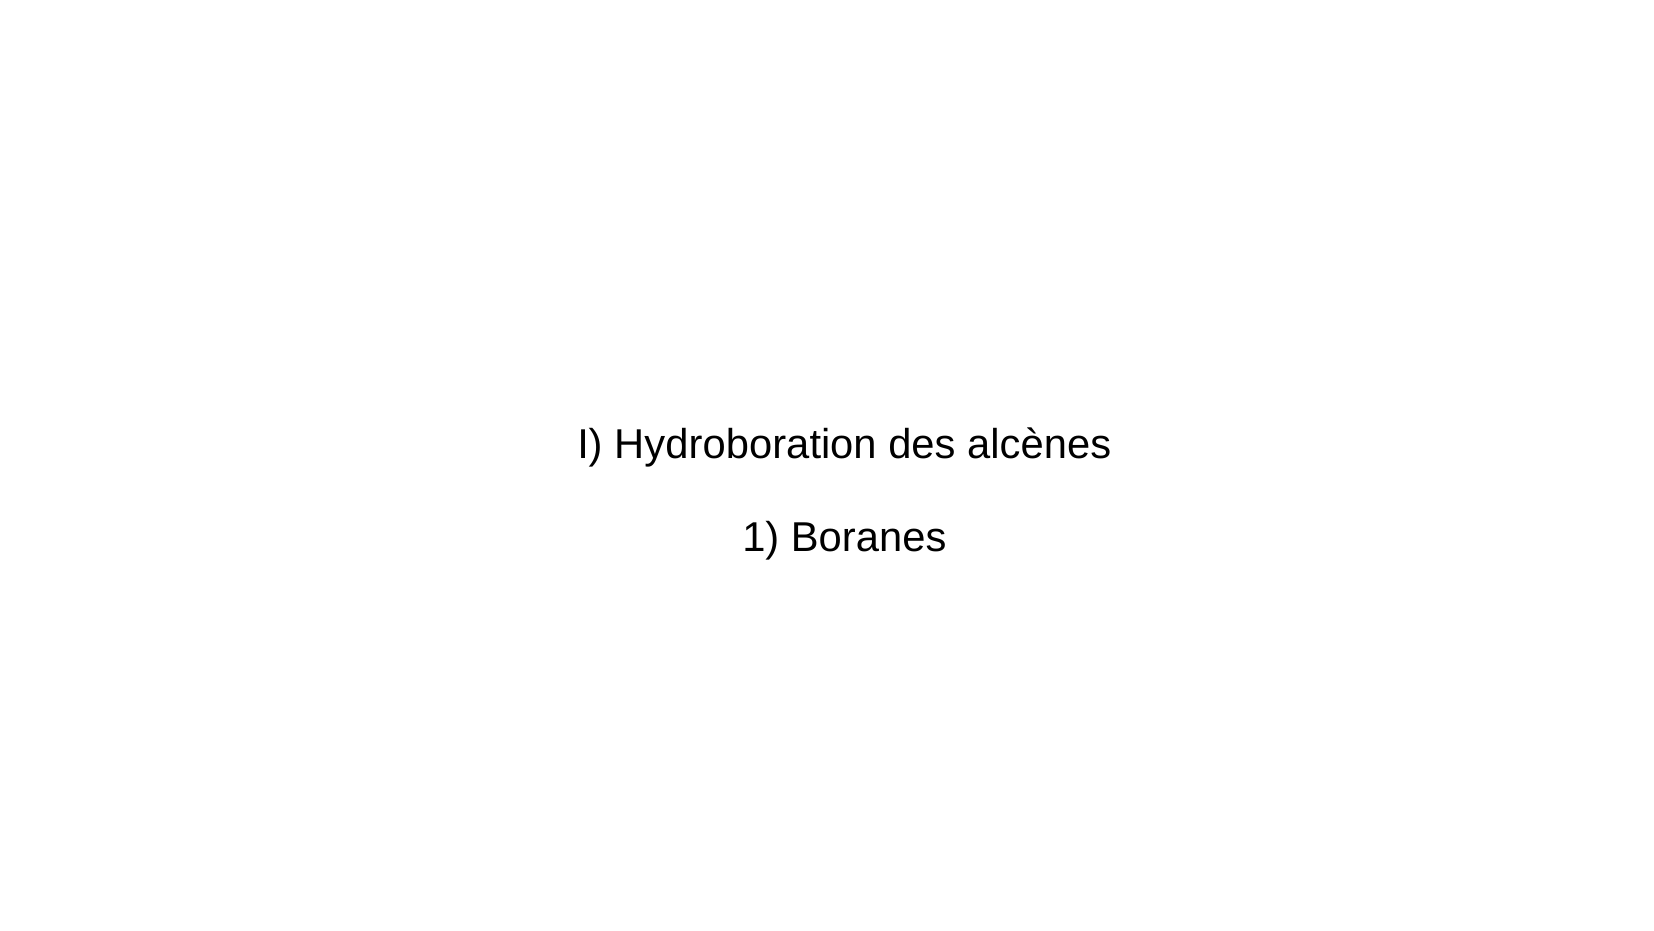

#
I) Hydroboration des alcènes
1) Boranes